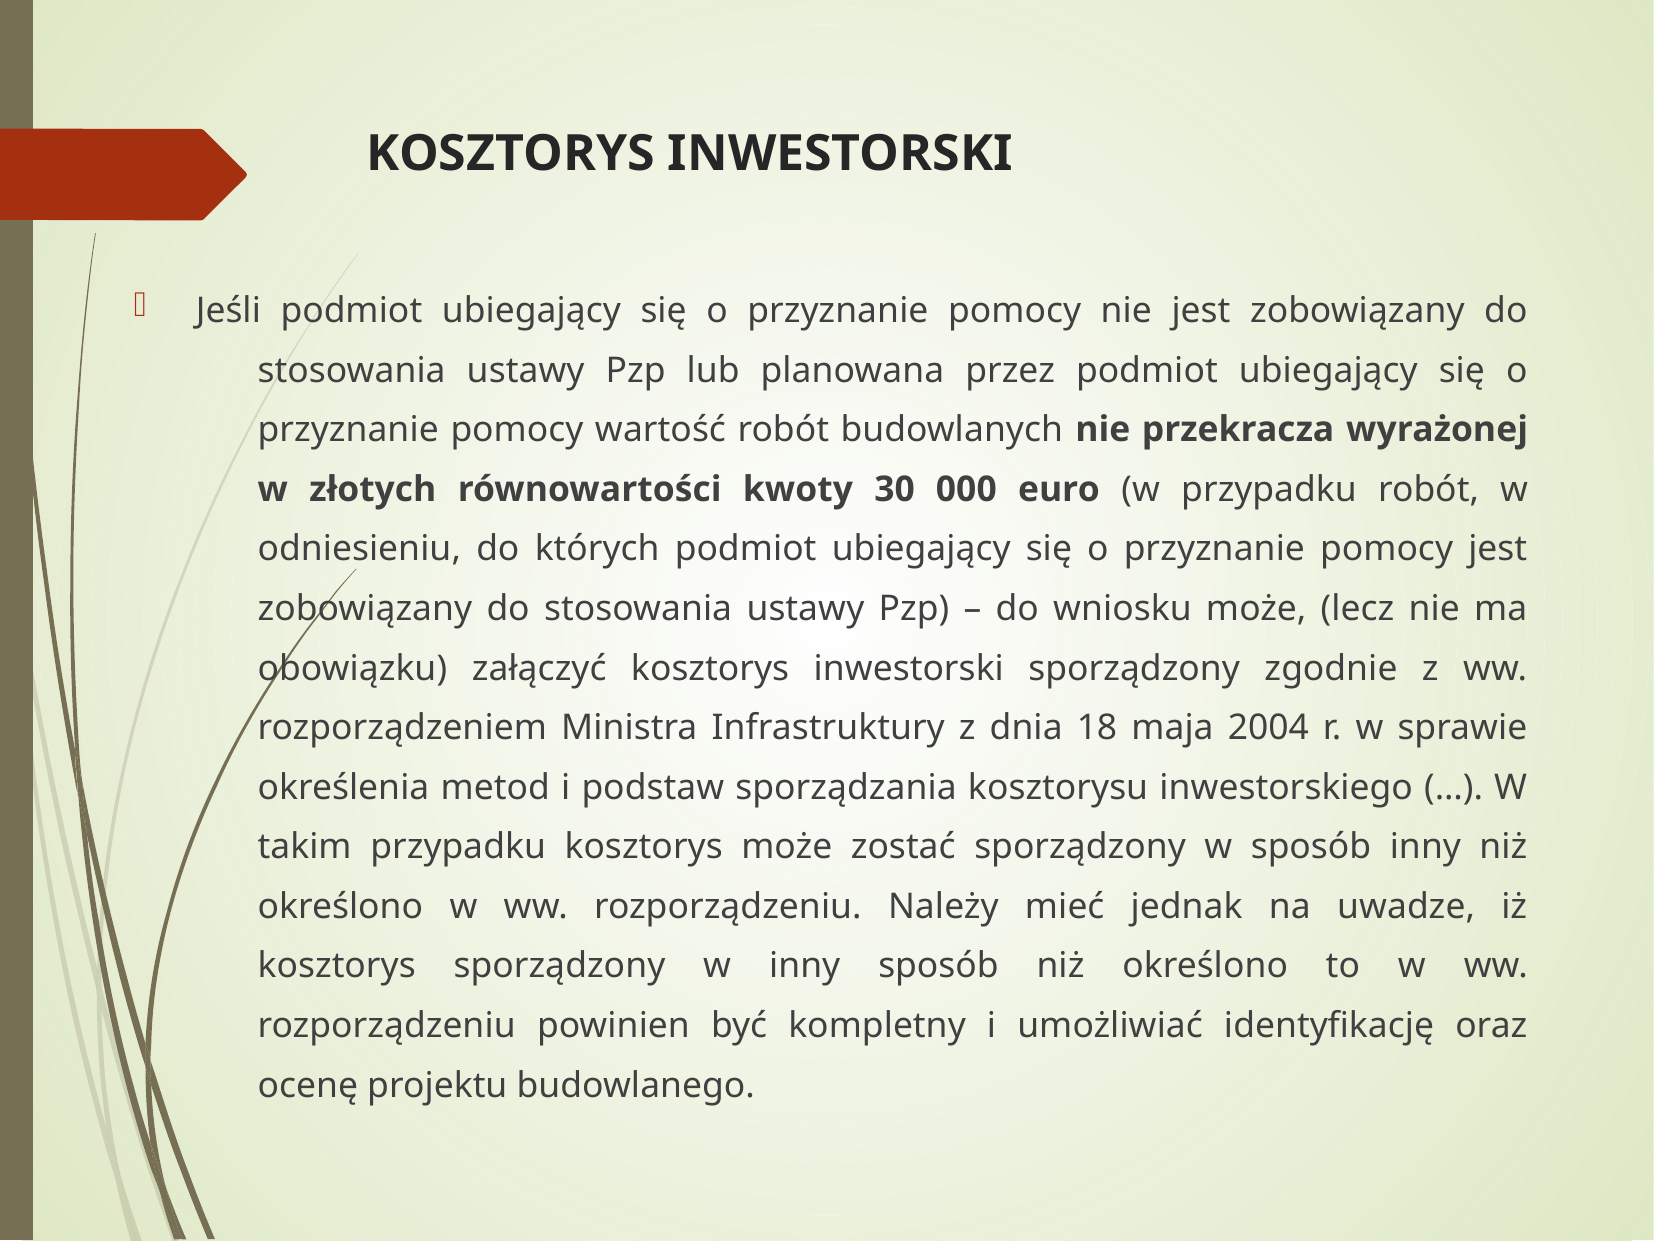

# KOSZTORYS INWESTORSKI
Jeśli podmiot ubiegający się o przyznanie pomocy nie jest zobowiązany do stosowania ustawy Pzp lub planowana przez podmiot ubiegający się o przyznanie pomocy wartość robót budowlanych nie przekracza wyrażonej w złotych równowartości kwoty 30 000 euro (w przypadku robót, w odniesieniu, do których podmiot ubiegający się o przyznanie pomocy jest zobowiązany do stosowania ustawy Pzp) – do wniosku może, (lecz nie ma obowiązku) załączyć kosztorys inwestorski sporządzony zgodnie z ww. rozporządzeniem Ministra Infrastruktury z dnia 18 maja 2004 r. w sprawie określenia metod i podstaw sporządzania kosztorysu inwestorskiego (…). W takim przypadku kosztorys może zostać sporządzony w sposób inny niż określono w ww. rozporządzeniu. Należy mieć jednak na uwadze, iż kosztorys sporządzony w inny sposób niż określono to w ww. rozporządzeniu powinien być kompletny i umożliwiać identyfikację oraz ocenę projektu budowlanego.